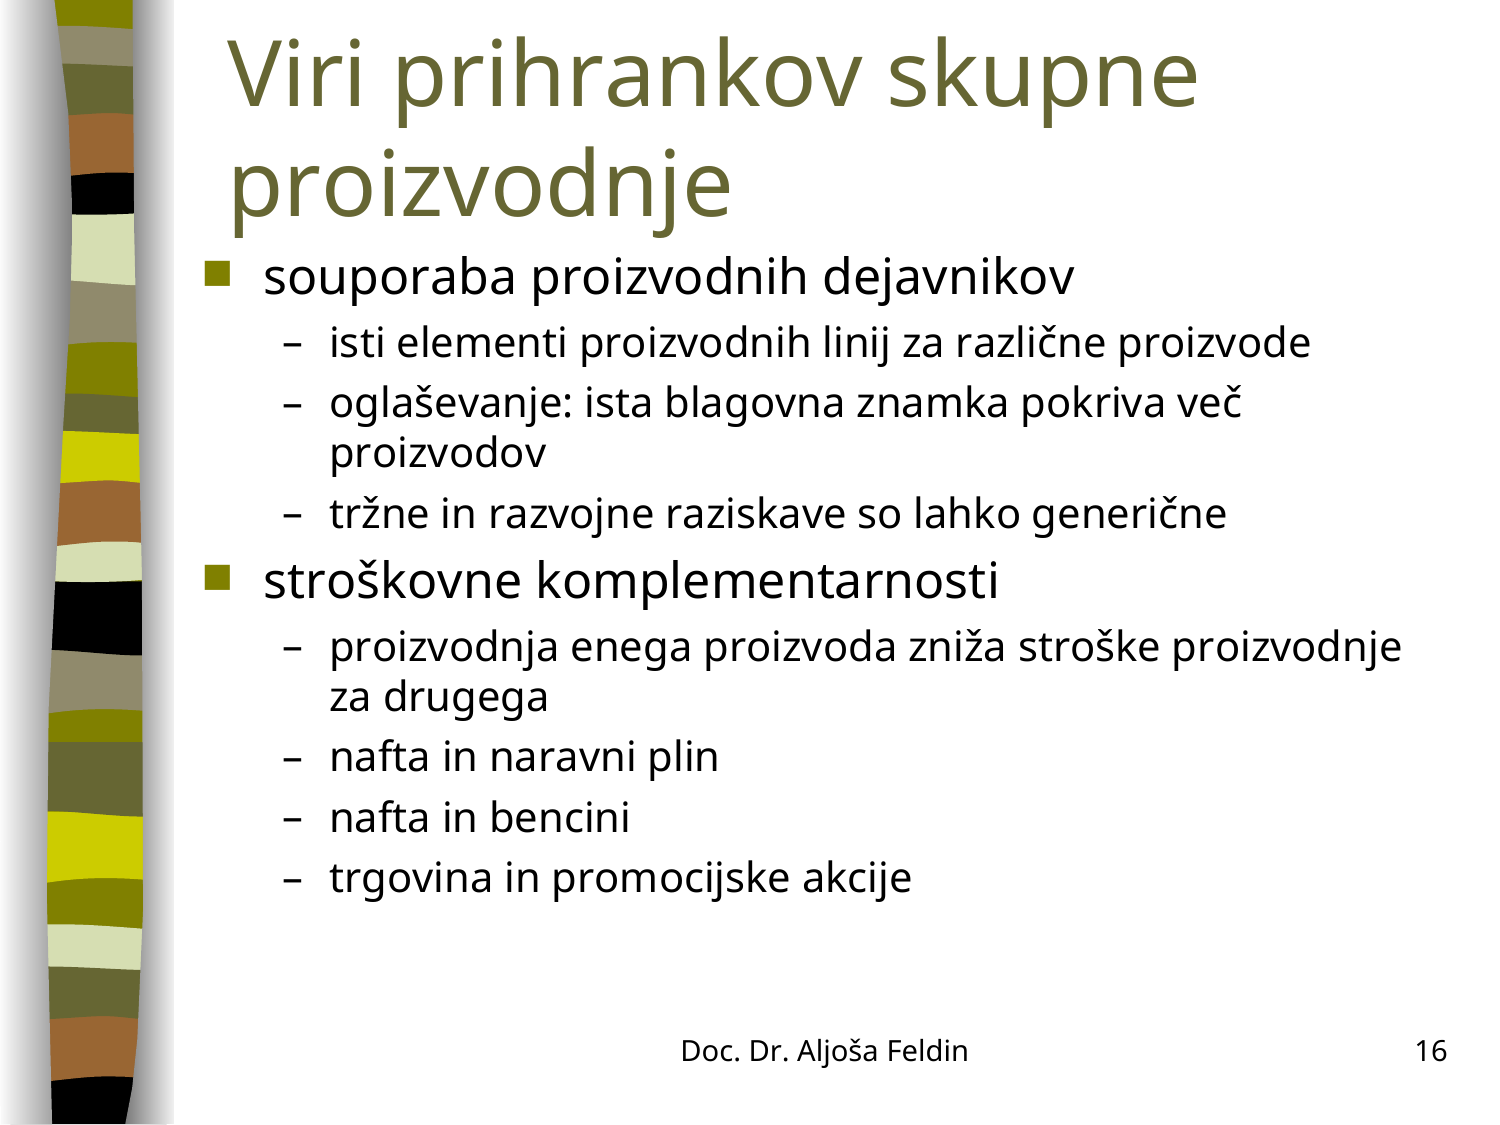

Viri prihrankov skupne proizvodnje
# souporaba proizvodnih dejavnikov
isti elementi proizvodnih linij za različne proizvode
oglaševanje: ista blagovna znamka pokriva več proizvodov
tržne in razvojne raziskave so lahko generične
stroškovne komplementarnosti
proizvodnja enega proizvoda zniža stroške proizvodnje za drugega
nafta in naravni plin
nafta in bencini
trgovina in promocijske akcije
Doc. Dr. Aljoša Feldin